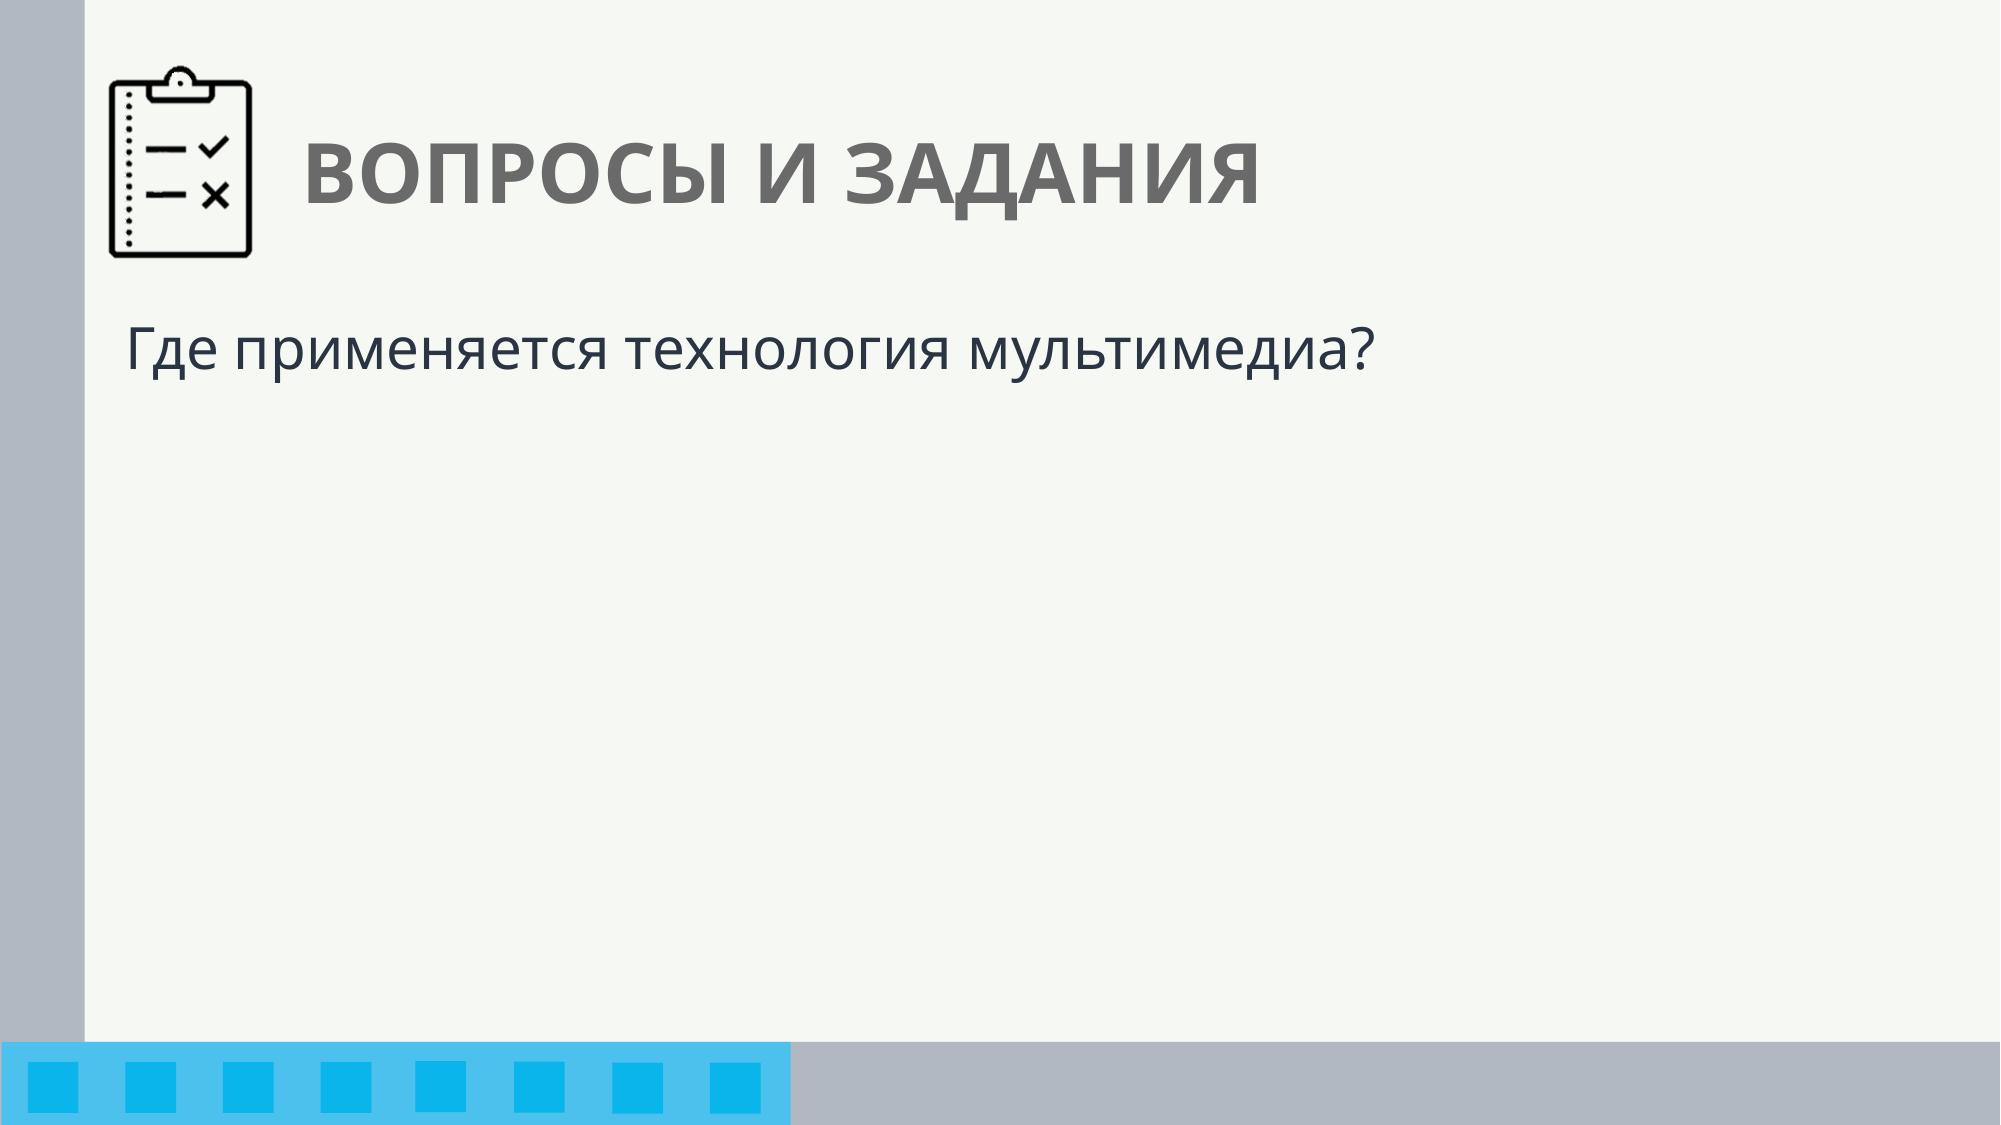

# ВОПРОСЫ И ЗАДАНИЯ
Где применяется технология мультимедиа?